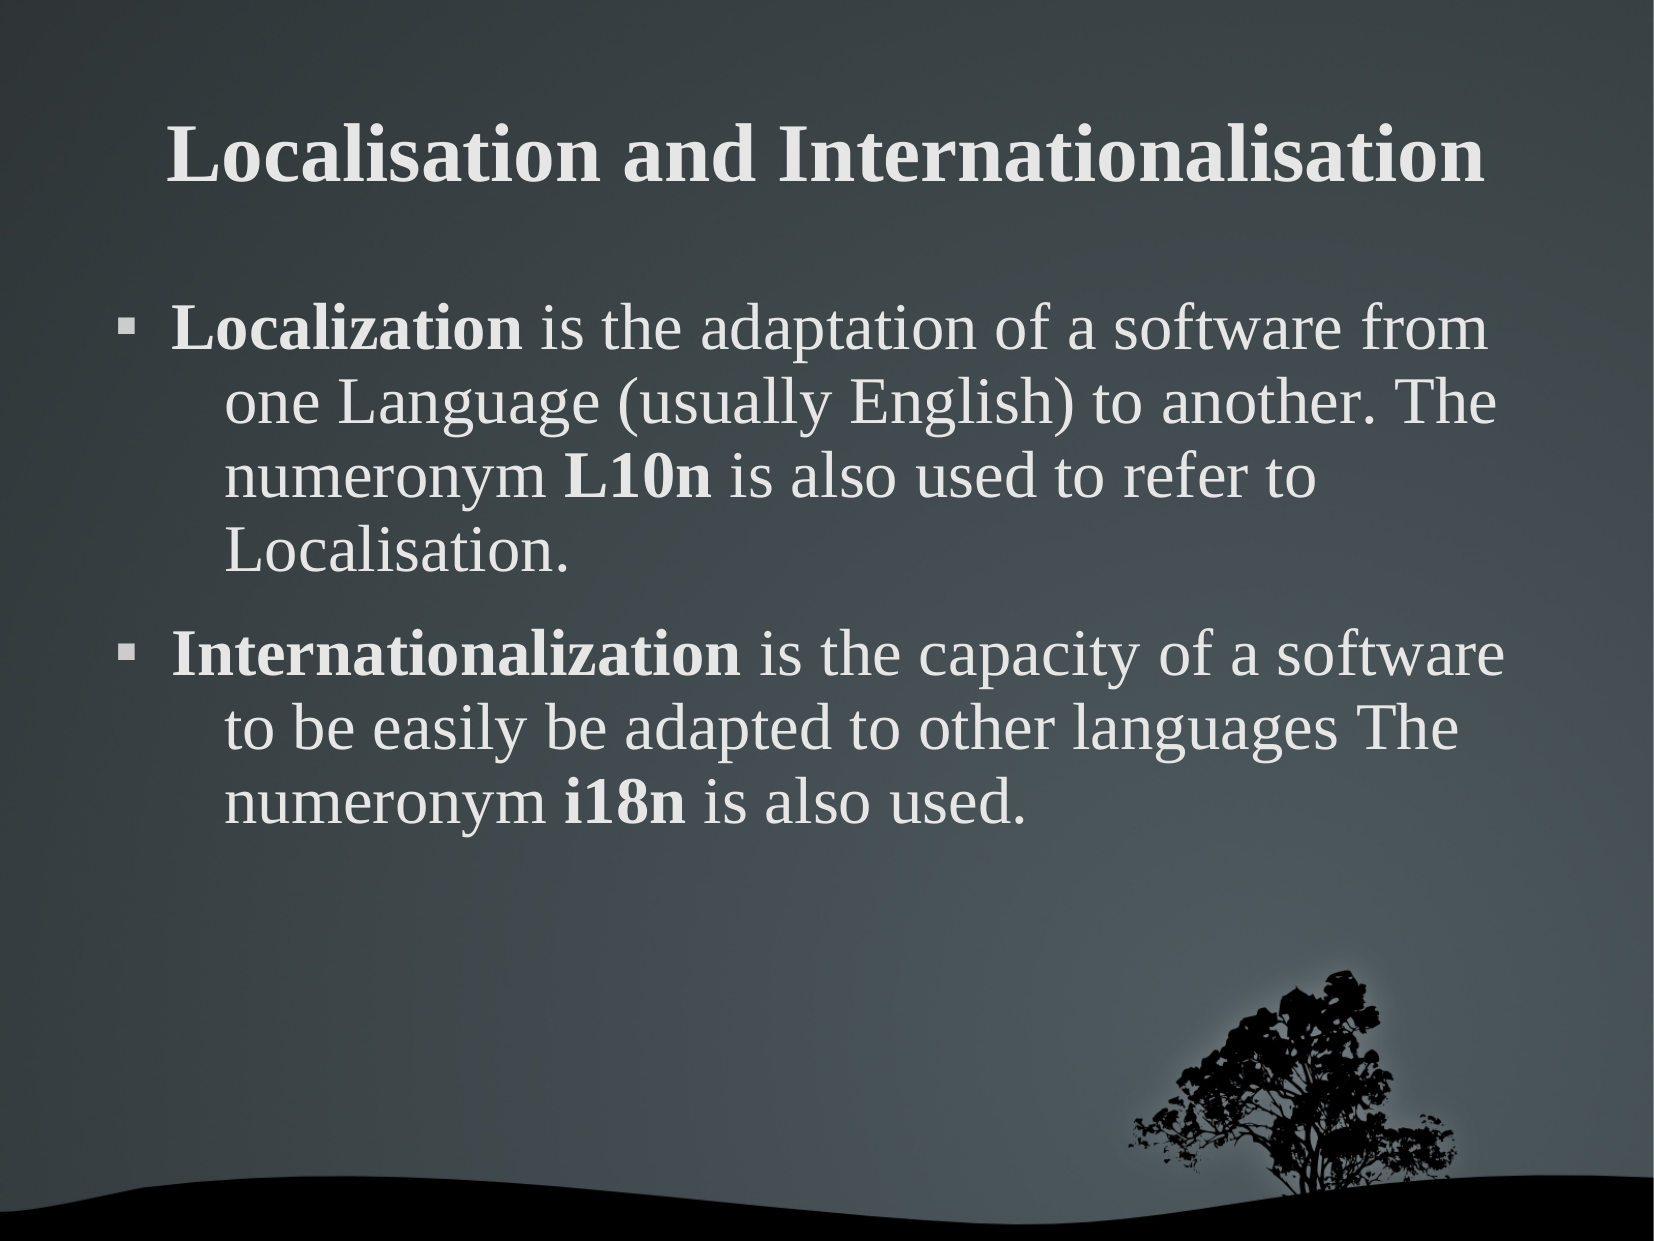

# Localisation and Internationalisation
Localization is the adaptation of a software from one Language (usually English) to another. The numeronym L10n is also used to refer to Localisation.
Internationalization is the capacity of a software to be easily be adapted to other languages The numeronym i18n is also used.